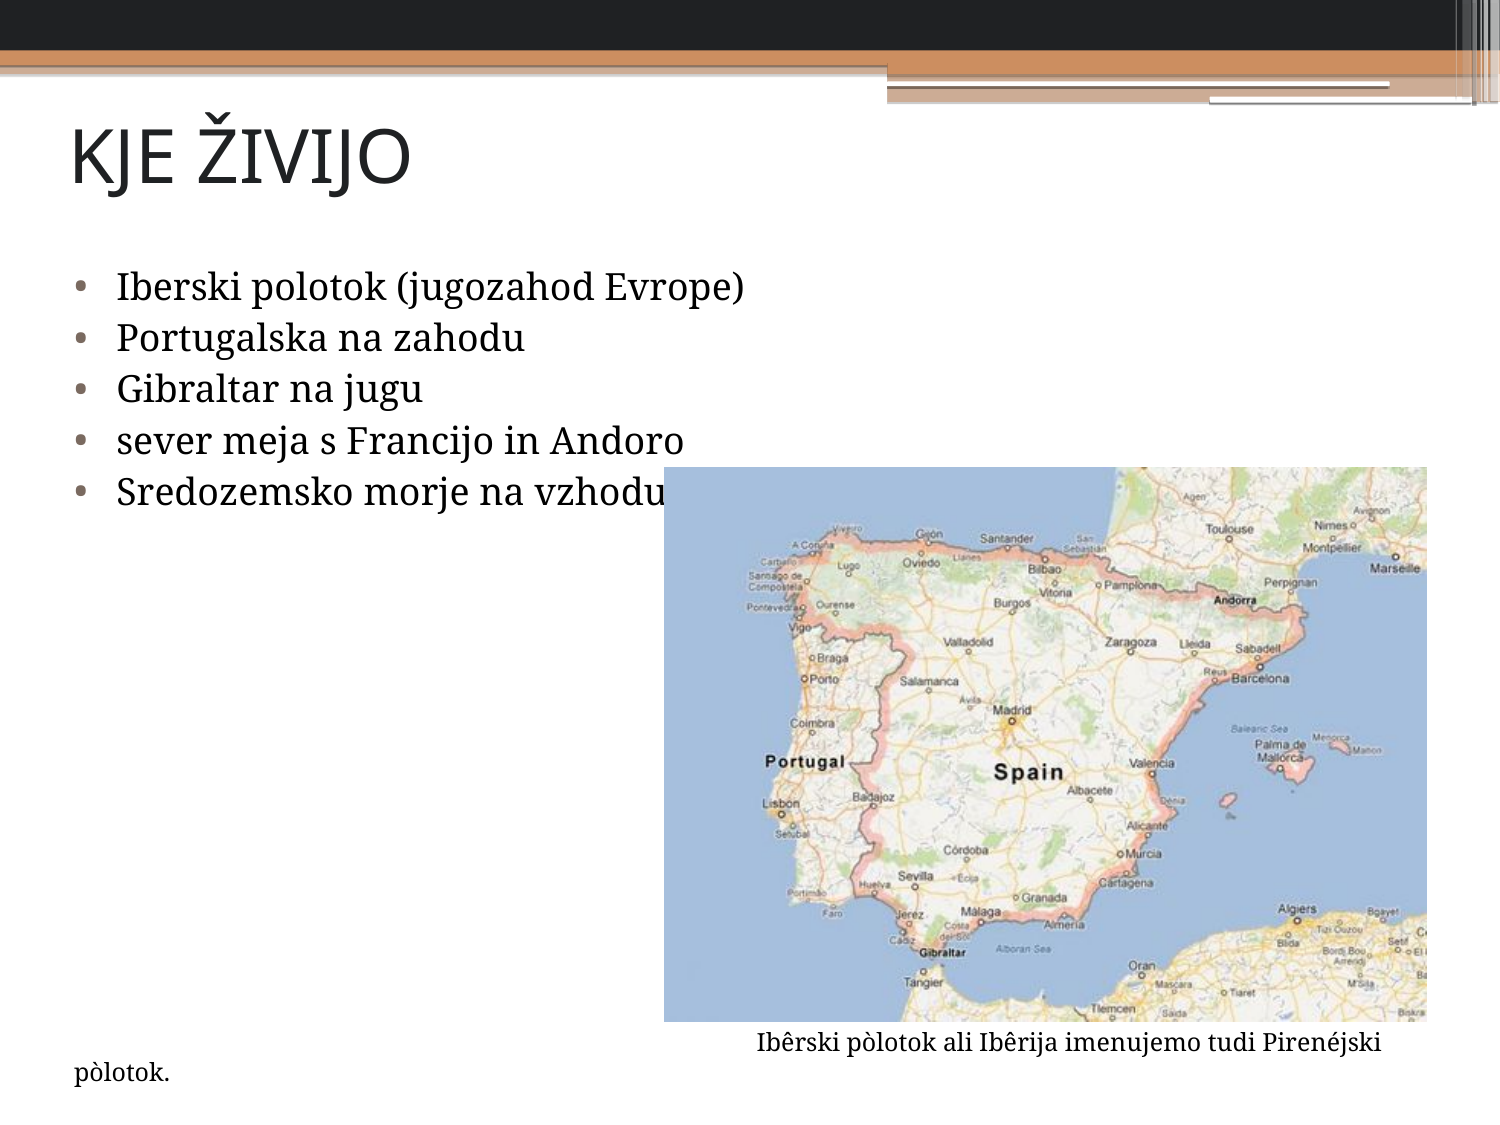

# KJE ŽIVIJO
Iberski polotok (jugozahod Evrope)
Portugalska na zahodu
Gibraltar na jugu
sever meja s Francijo in Andoro
Sredozemsko morje na vzhodu
 Ibêrski pòlotok ali Ibêrija imenujemo tudi Pirenéjski pòlotok.